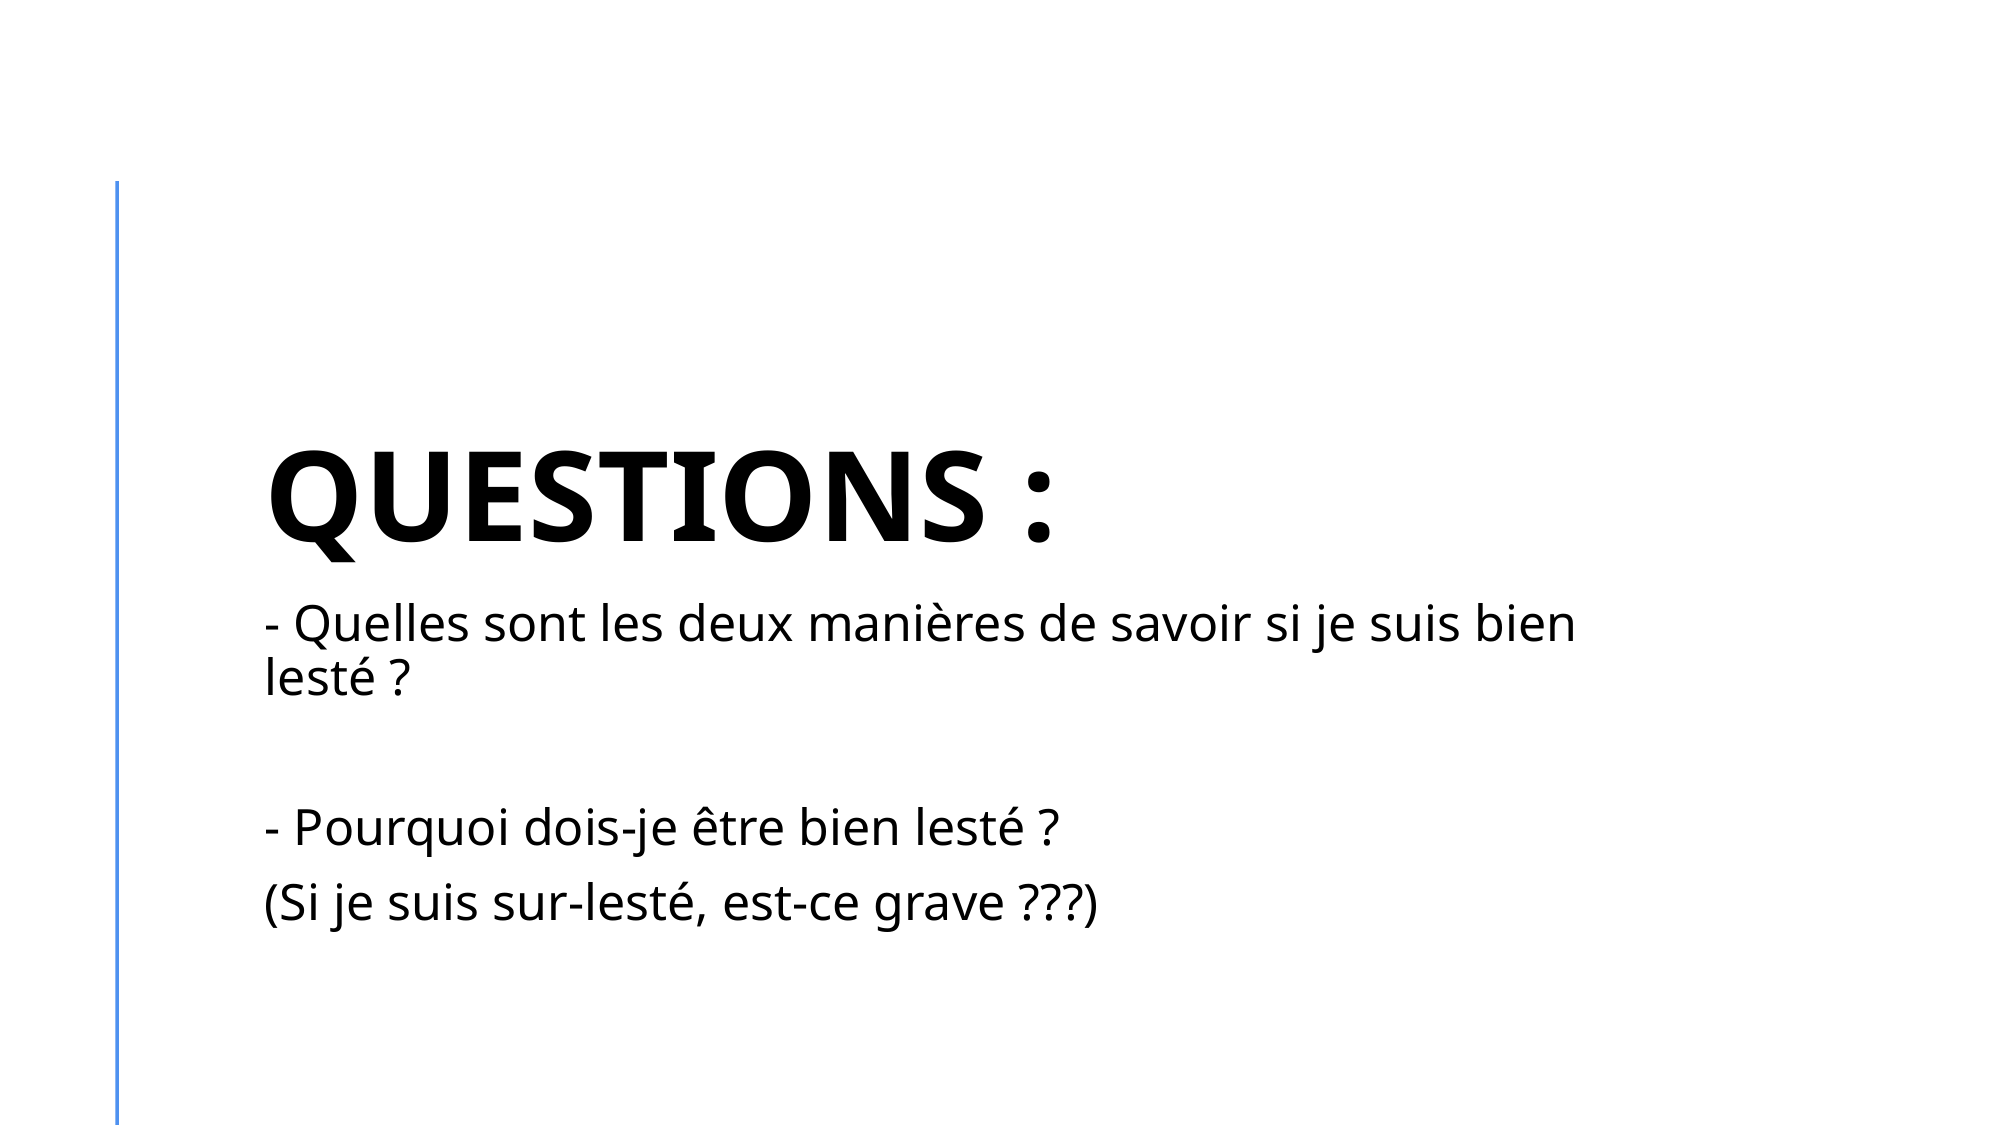

# Questions :
- Quelles sont les deux manières de savoir si je suis bien lesté ?
- Pourquoi dois-je être bien lesté ?
(Si je suis sur-lesté, est-ce grave ???)